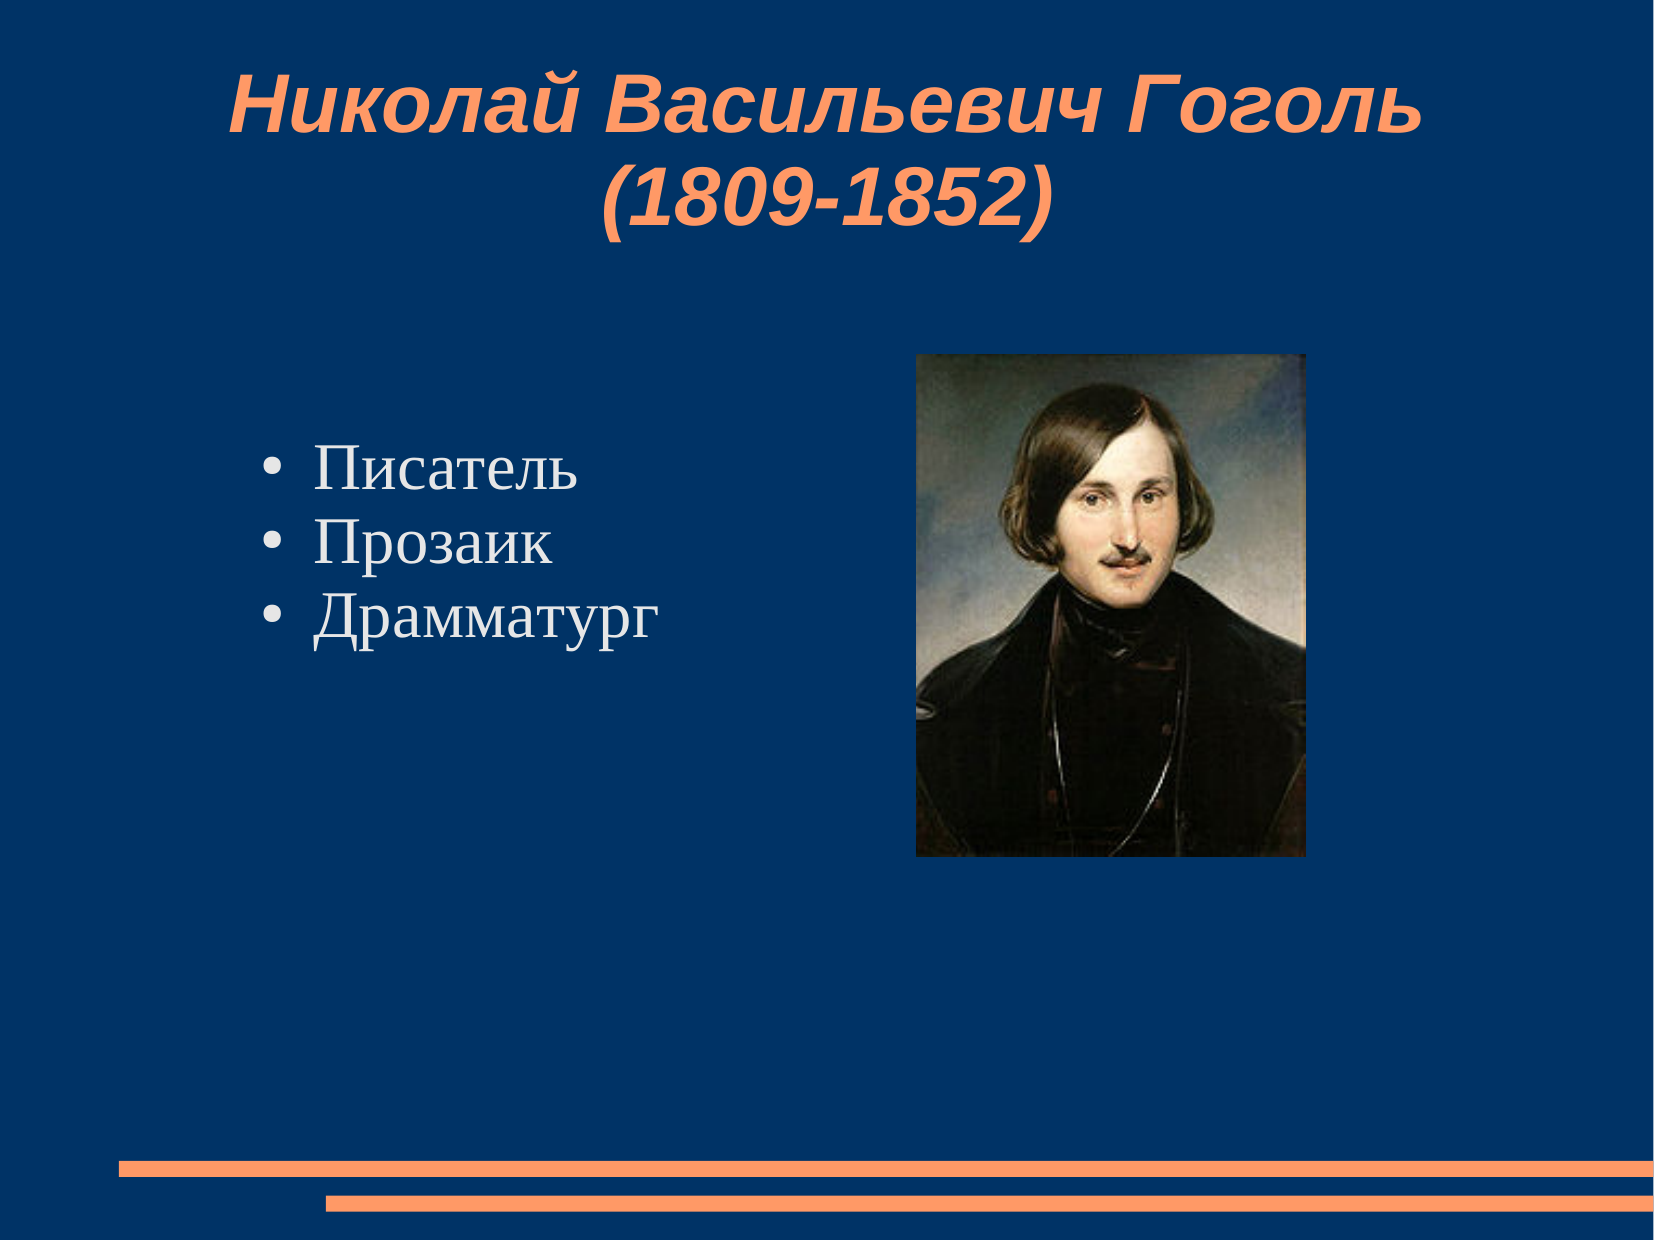

# Николай Васильевич Гоголь (1809-1852)
Писатель
Прозаик
Драмматург